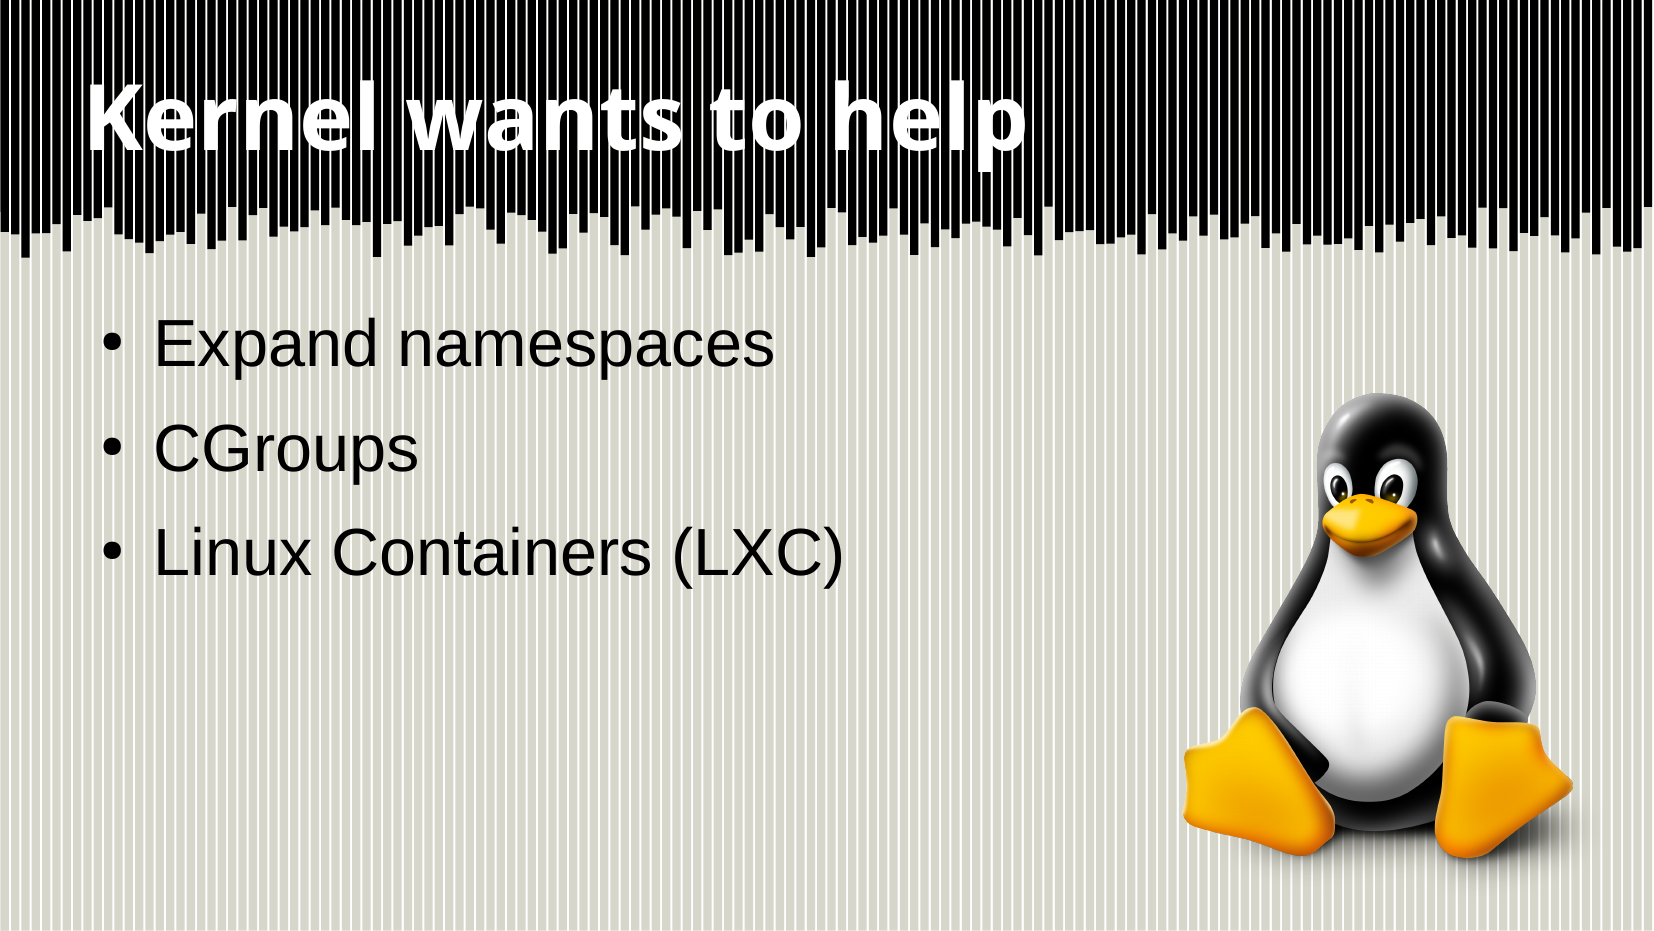

# Kernel wants to help
Expand namespaces
CGroups
Linux Containers (LXC)